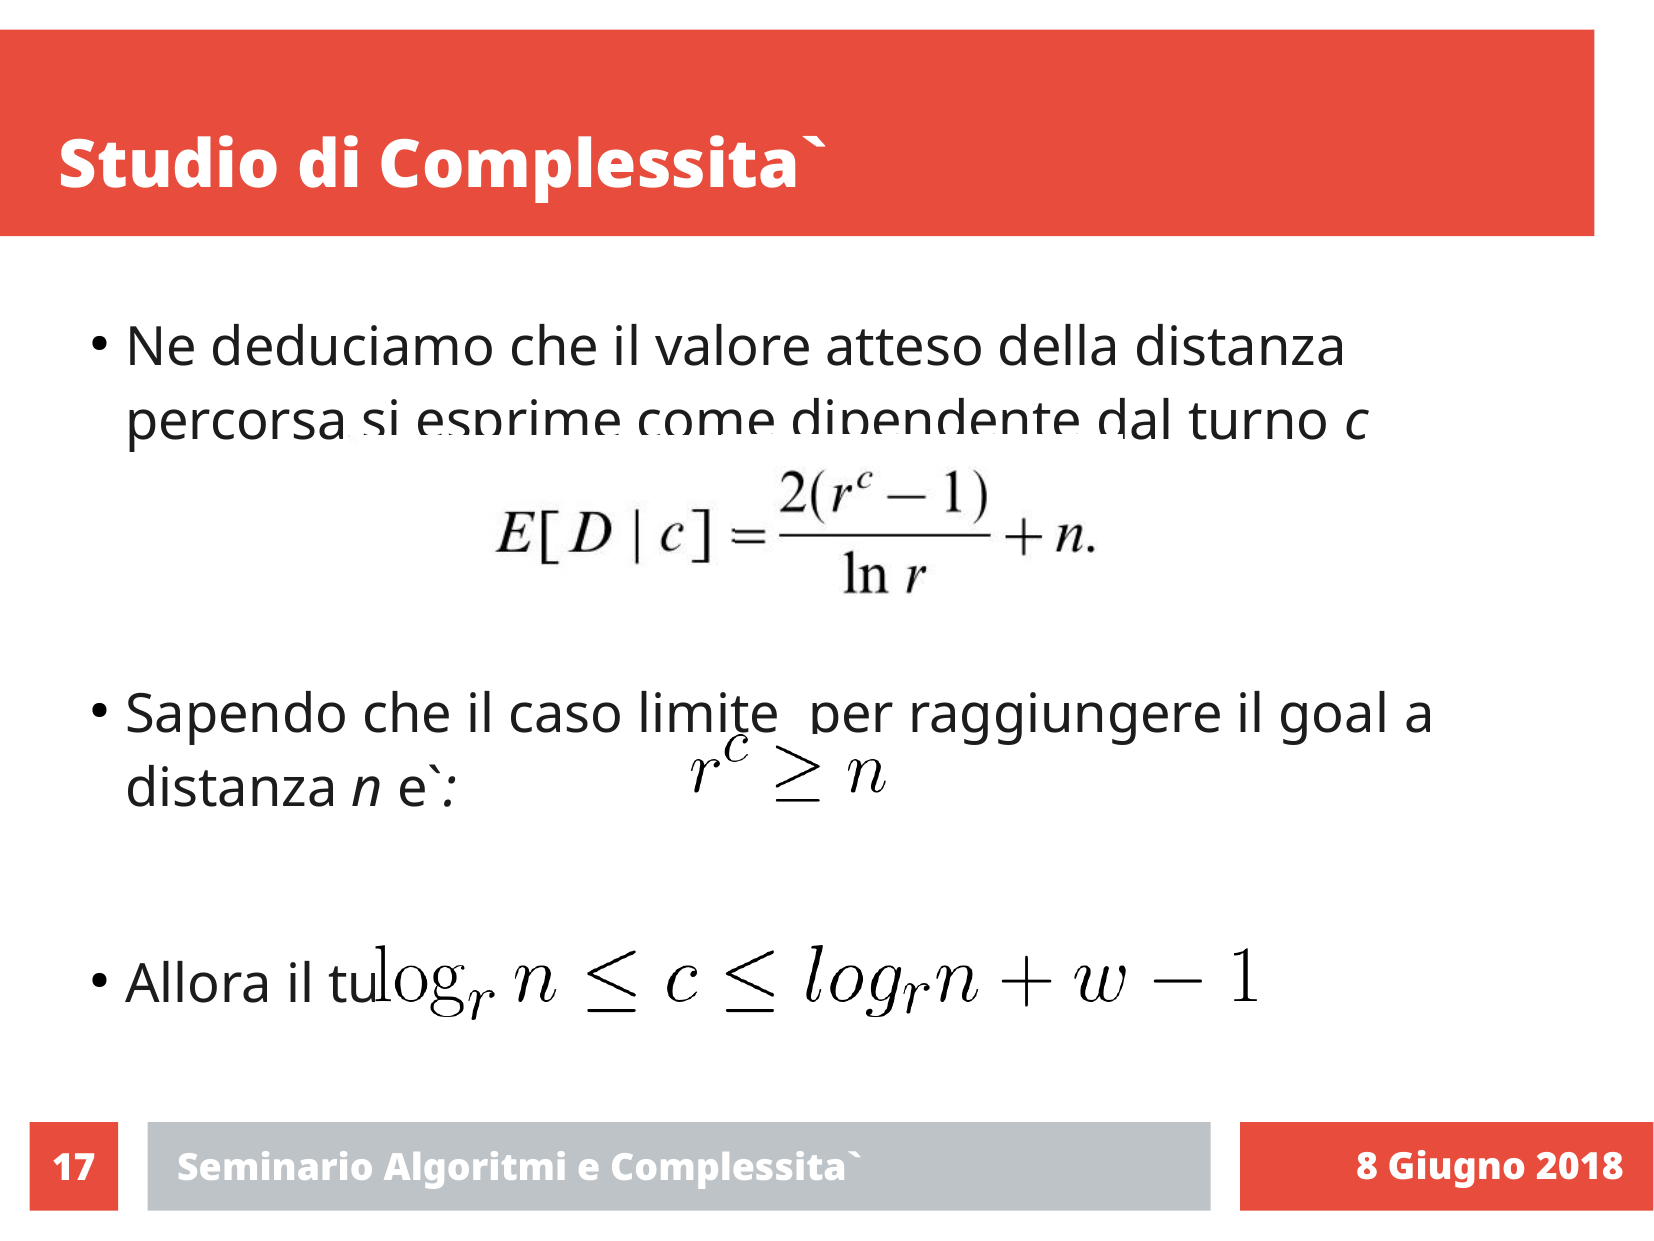

# Studio di Complessita`
Ne deduciamo che il valore atteso della distanza percorsa si esprime come dipendente dal turno c
Sapendo che il caso limite per raggiungere il goal a distanza n e`:
Allora il turno corretto e`:
17
8 Giugno 2018